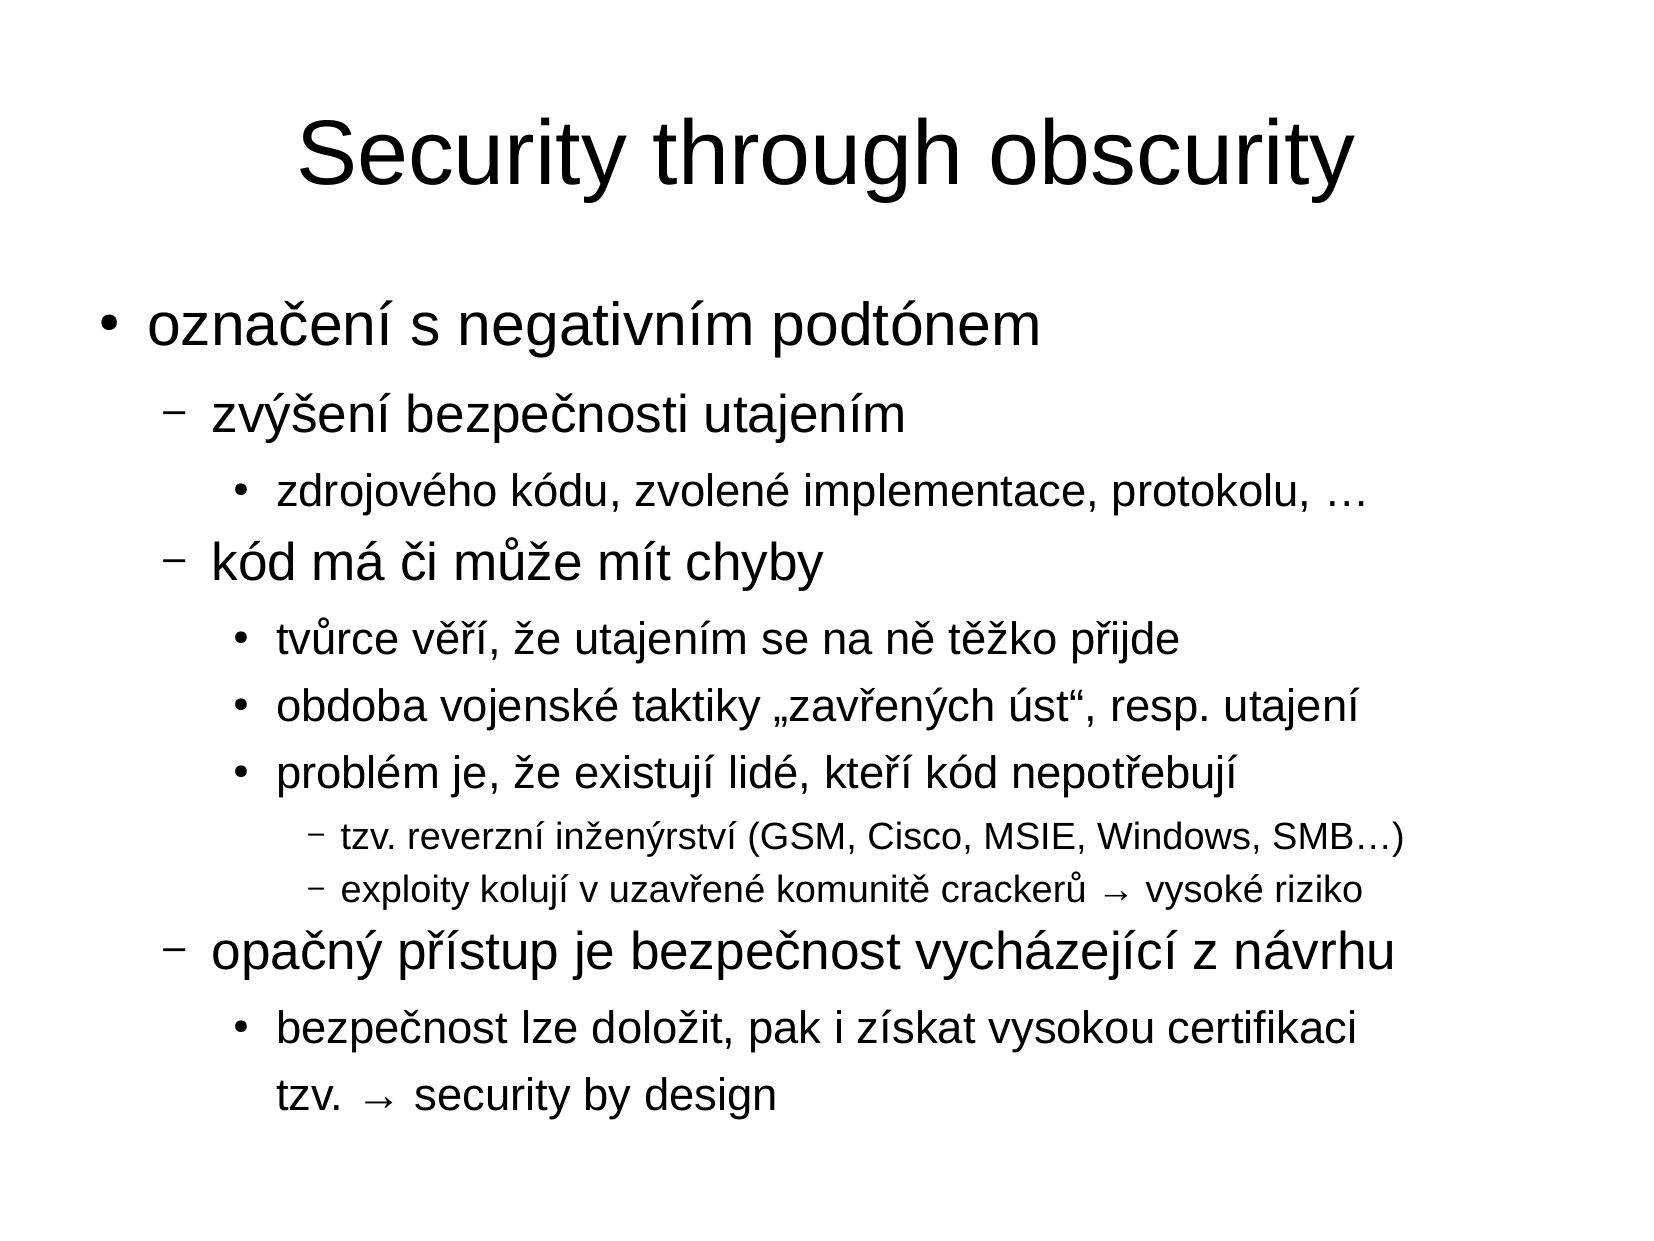

# Security through obscurity
označení s negativním podtónem
zvýšení bezpečnosti utajením
zdrojového kódu, zvolené implementace, protokolu, …
kód má či může mít chyby
tvůrce věří, že utajením se na ně těžko přijde
obdoba vojenské taktiky „zavřených úst“, resp. utajení
problém je, že existují lidé, kteří kód nepotřebují
tzv. reverzní inženýrství (GSM, Cisco, MSIE, Windows, SMB…)
exploity kolují v uzavřené komunitě crackerů → vysoké riziko
opačný přístup je bezpečnost vycházející z návrhu
bezpečnost lze doložit, pak i získat vysokou certifikaci
tzv. → security by design